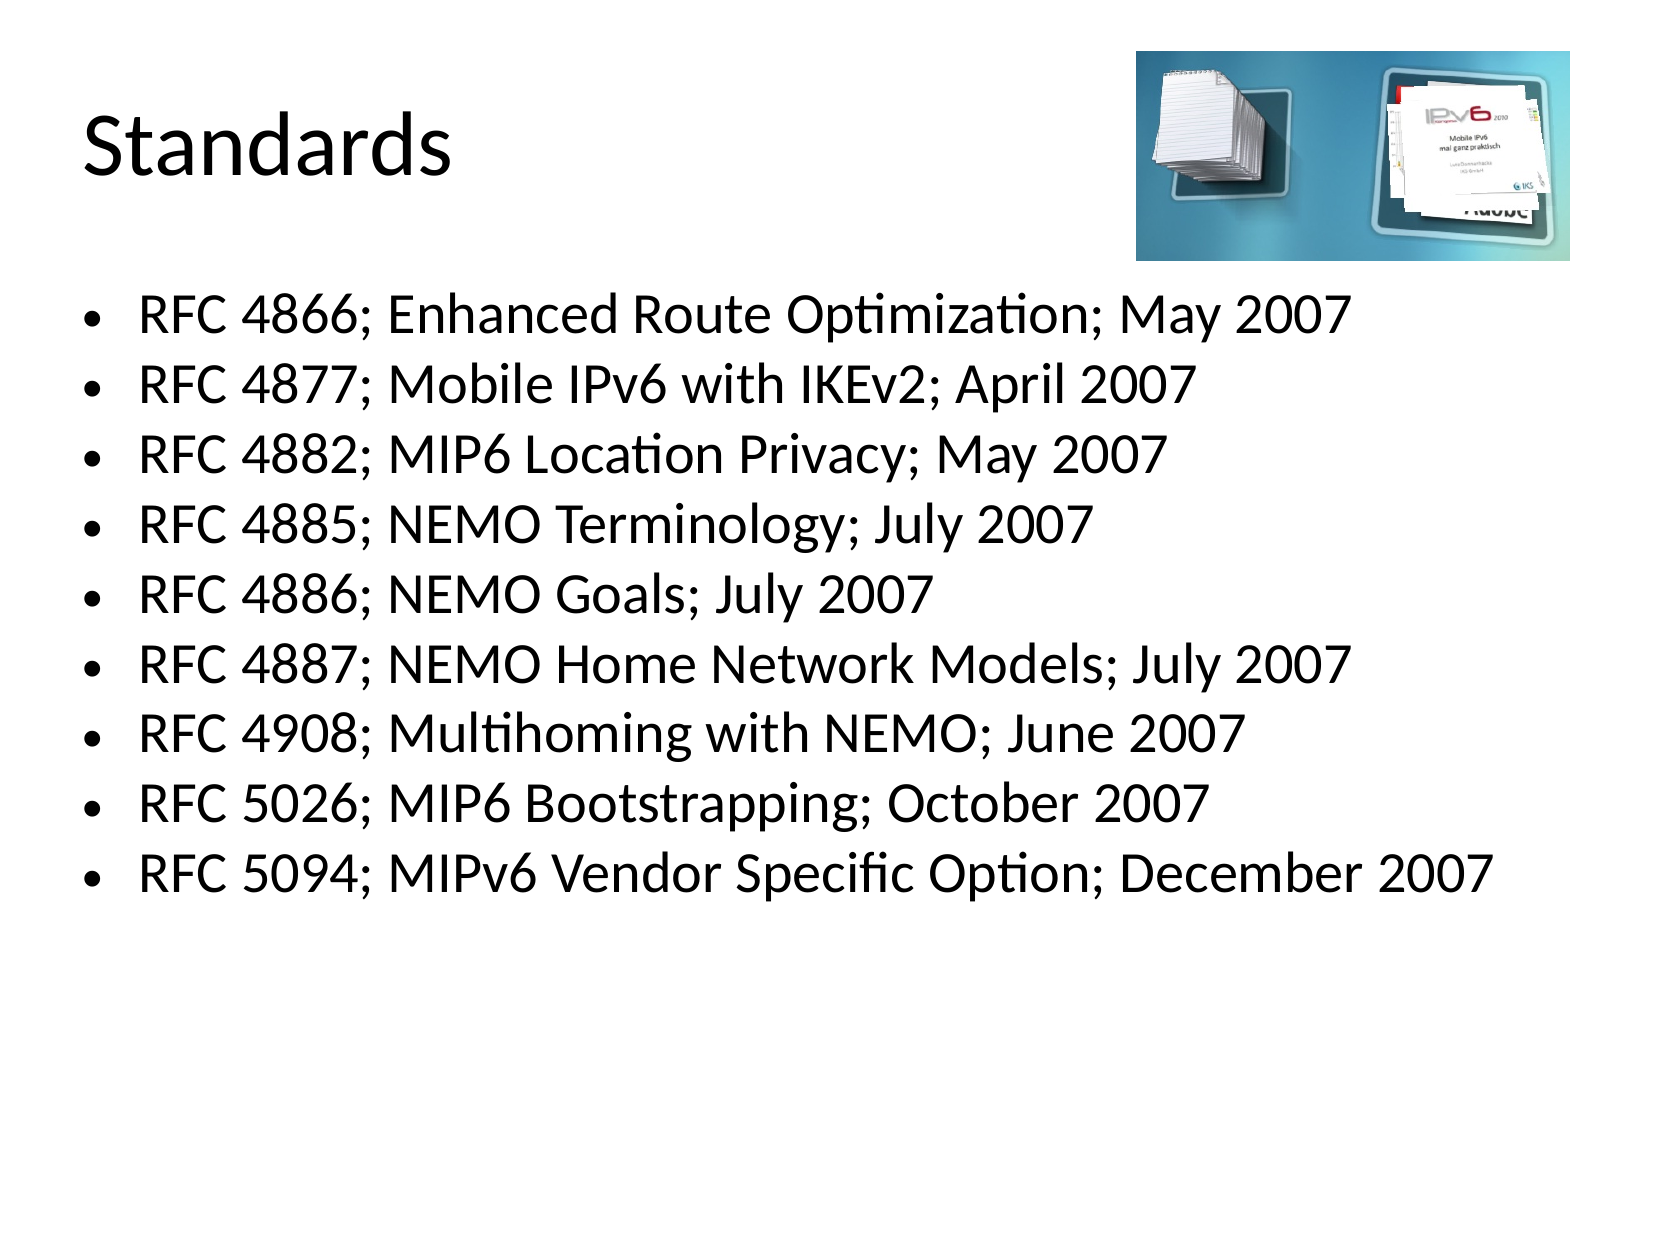

# Standards
RFC 4866; Enhanced Route Optimization; May 2007
RFC 4877; Mobile IPv6 with IKEv2; April 2007
RFC 4882; MIP6 Location Privacy; May 2007
RFC 4885; NEMO Terminology; July 2007
RFC 4886; NEMO Goals; July 2007
RFC 4887; NEMO Home Network Models; July 2007
RFC 4908; Multihoming with NEMO; June 2007
RFC 5026; MIP6 Bootstrapping; October 2007
RFC 5094; MIPv6 Vendor Specific Option; December 2007